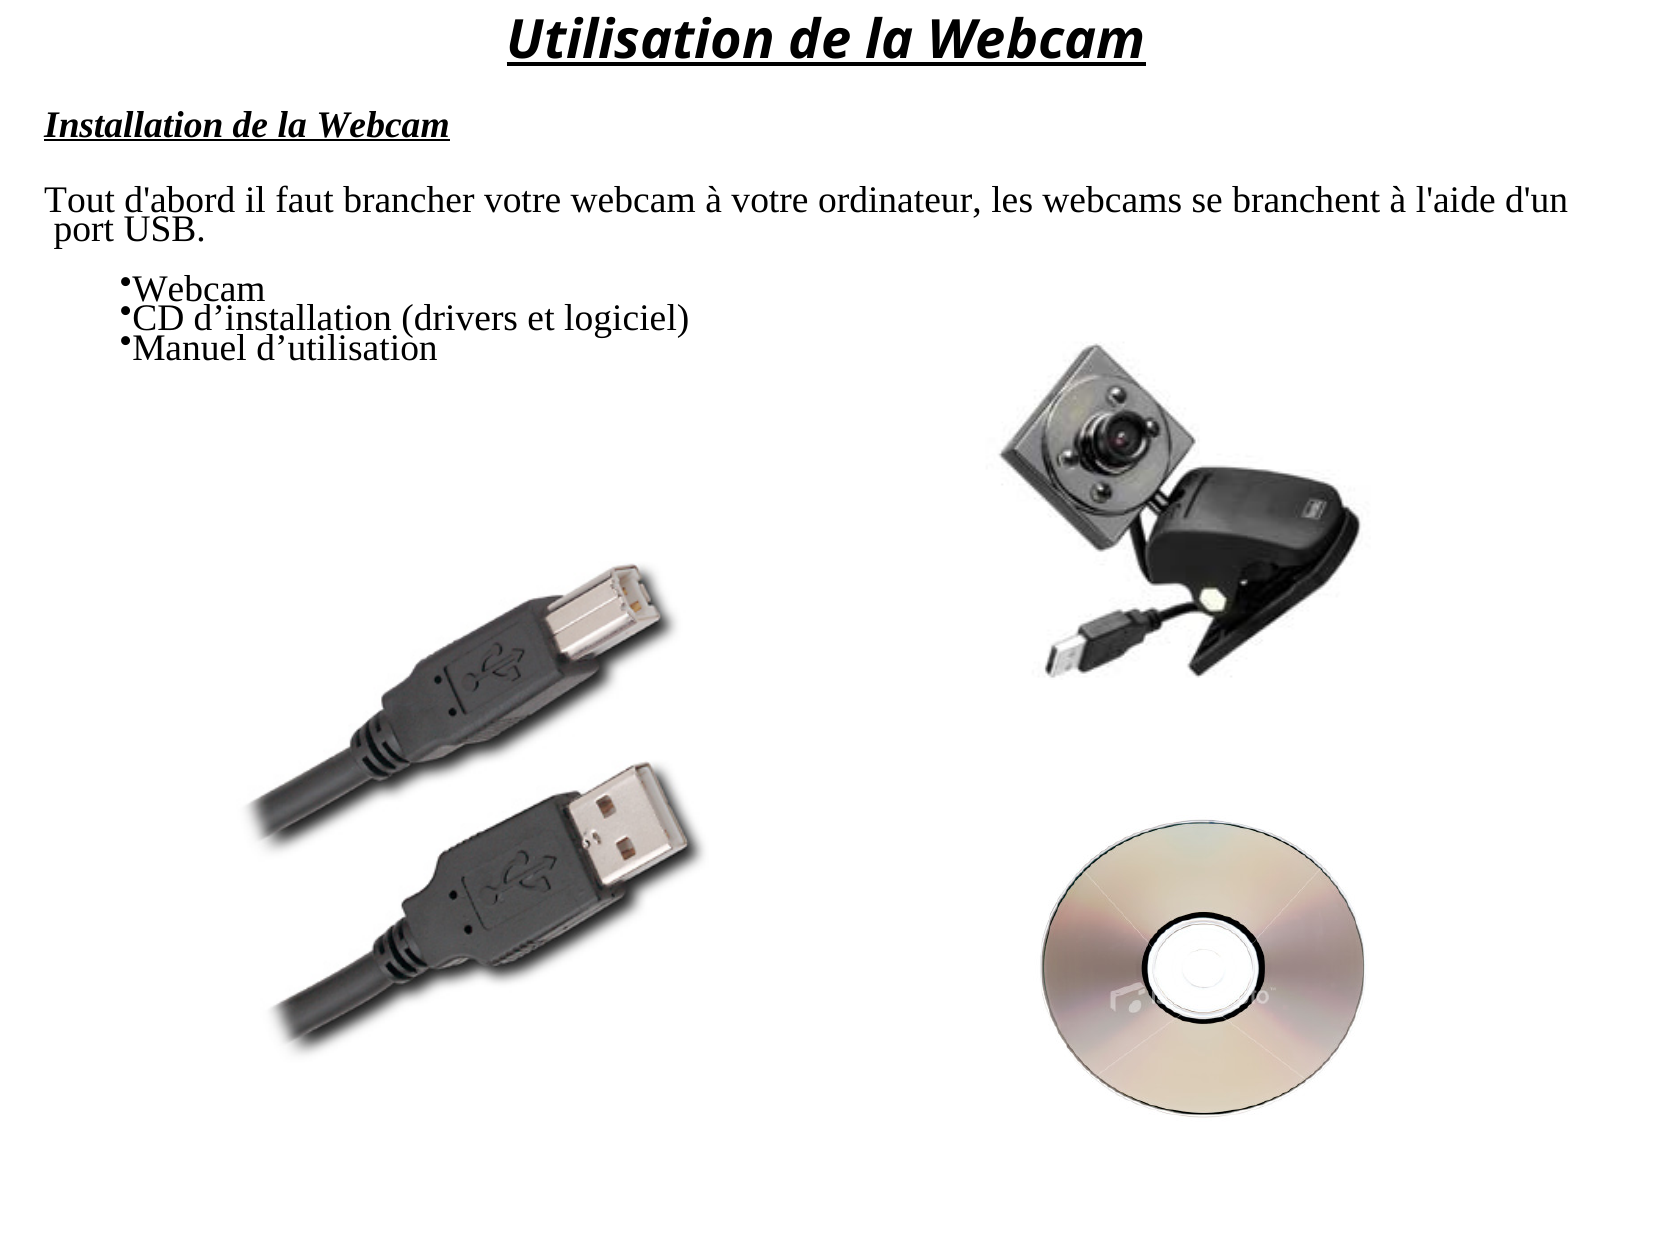

Utilisation de la Webcam
Installation de la Webcam
Tout d'abord il faut brancher votre webcam à votre ordinateur, les webcams se branchent à l'aide d'un
 port USB.
Webcam
CD d’installation (drivers et logiciel)
Manuel d’utilisation